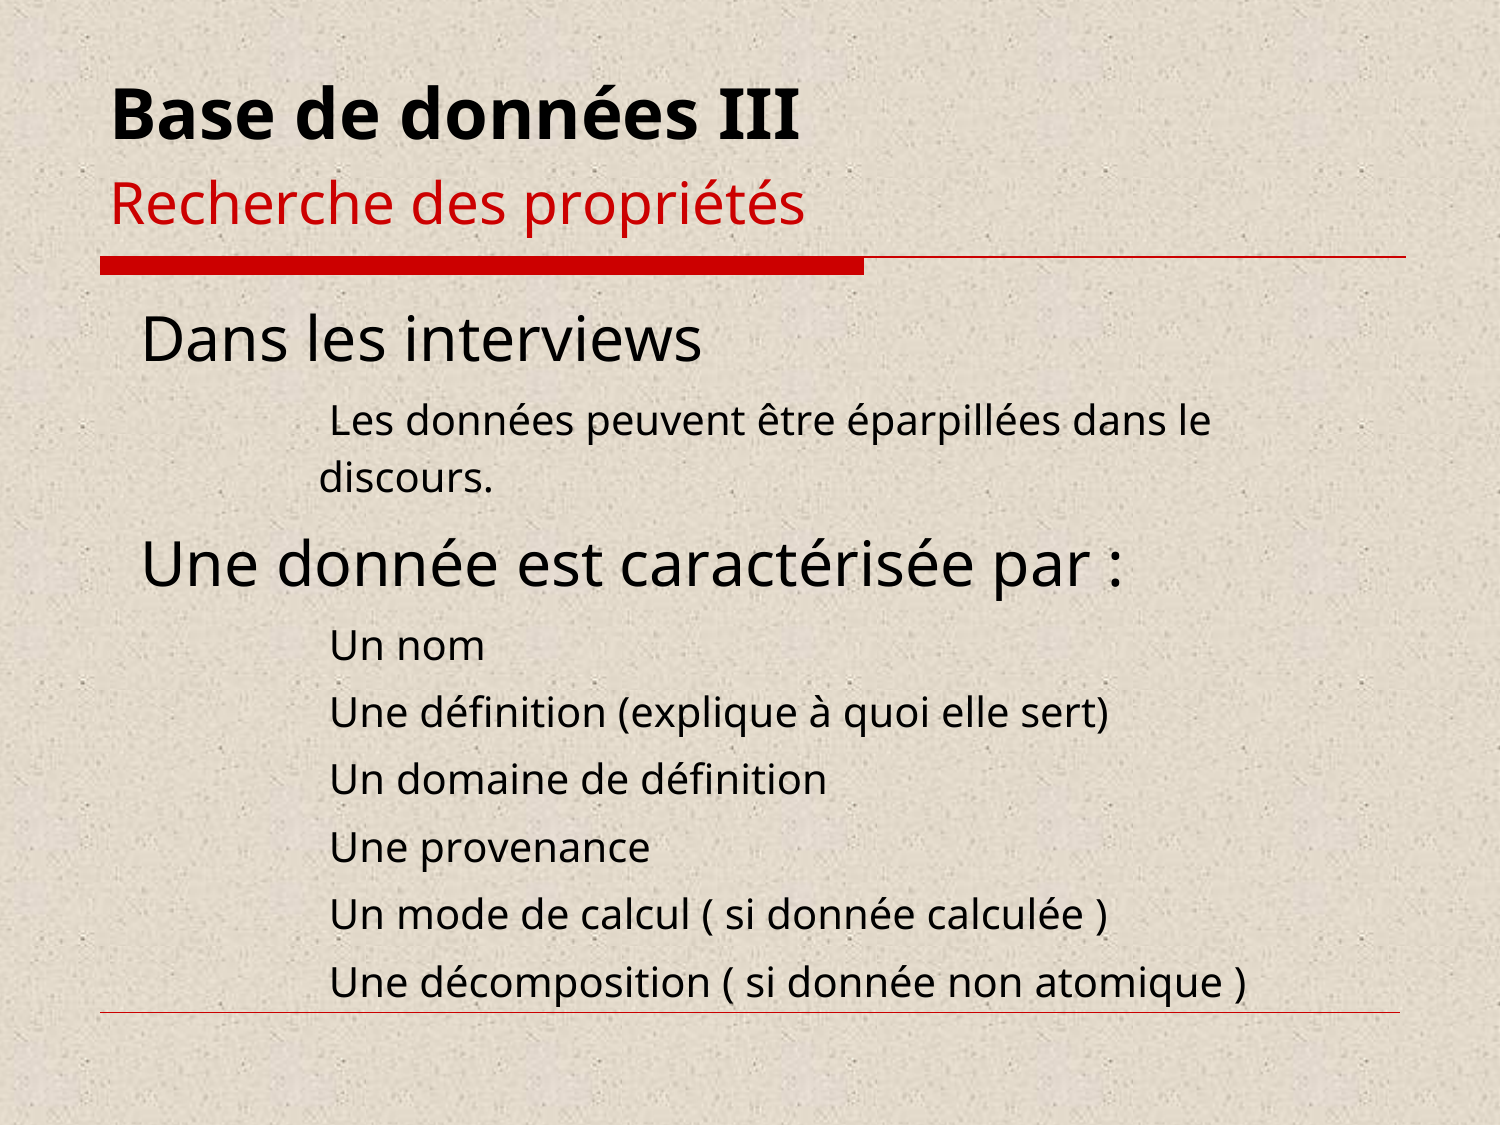

Base de données III
Recherche des propriétés
# Dans les interviews
 Les données peuvent être éparpillées dans le discours.
Une donnée est caractérisée par :
 Un nom
 Une définition (explique à quoi elle sert)
 Un domaine de définition
 Une provenance
 Un mode de calcul ( si donnée calculée )
 Une décomposition ( si donnée non atomique )